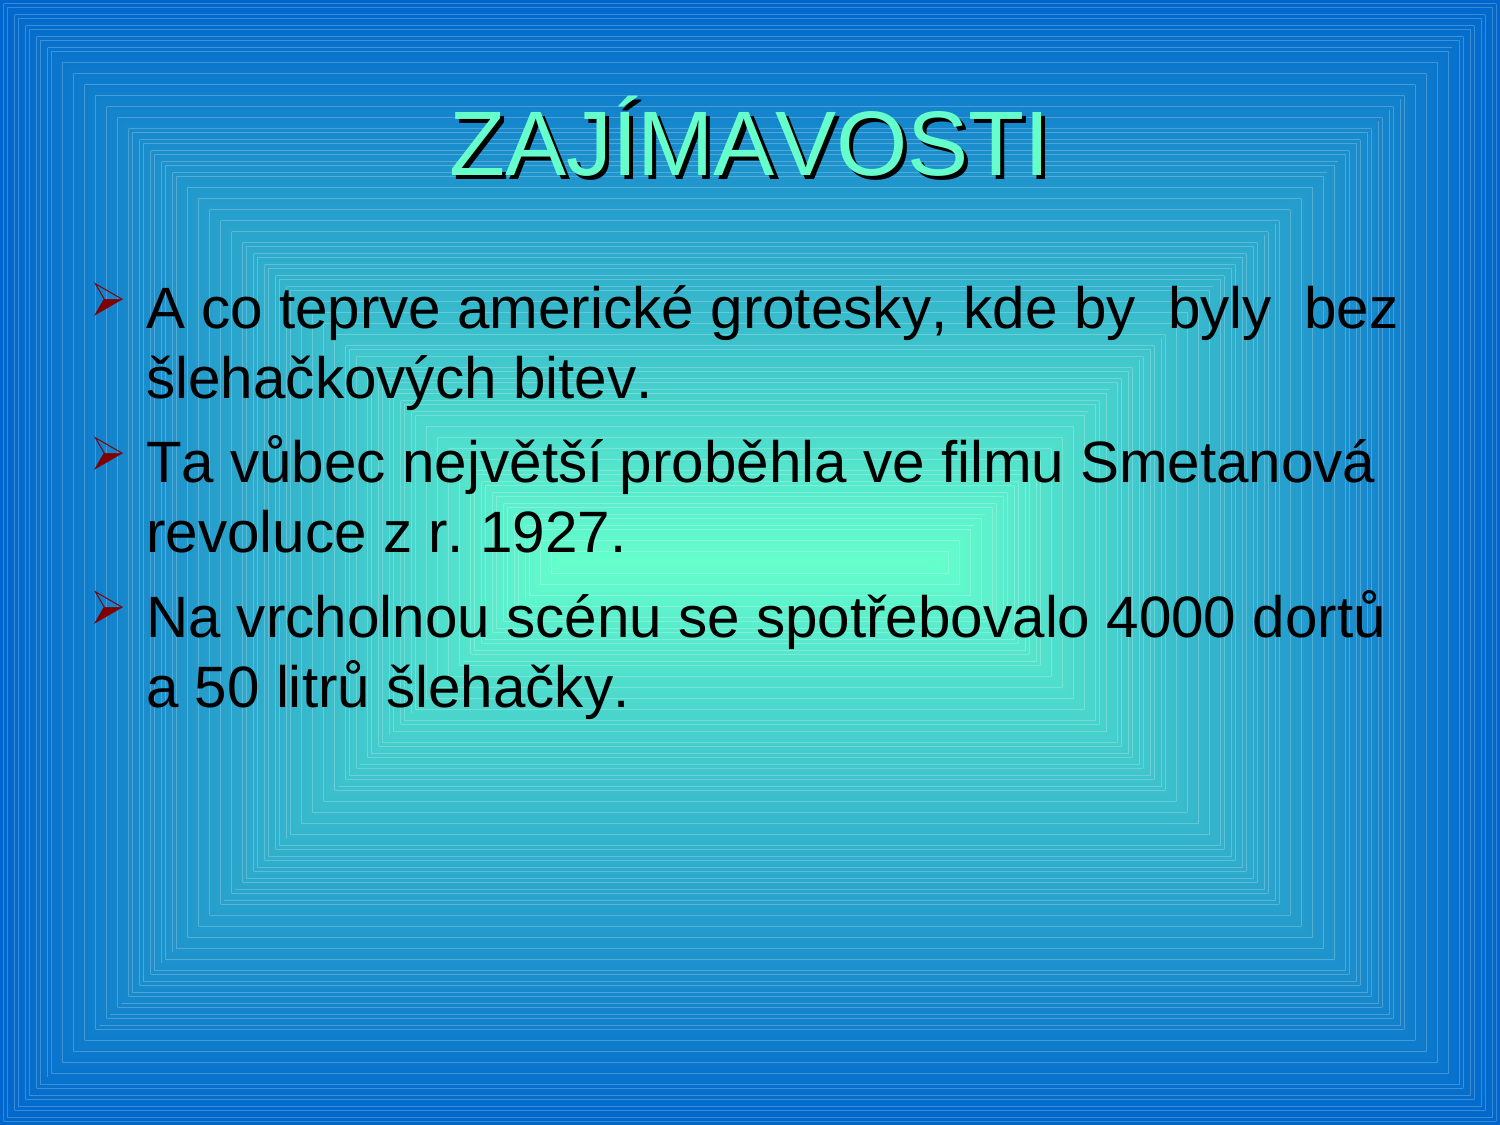

# ZAJÍMAVOSTI
A co teprve americké grotesky, kde by byly bez šlehačkových bitev.
Ta vůbec největší proběhla ve filmu Smetanová revoluce z r. 1927.
Na vrcholnou scénu se spotřebovalo 4000 dortů a 50 litrů šlehačky.